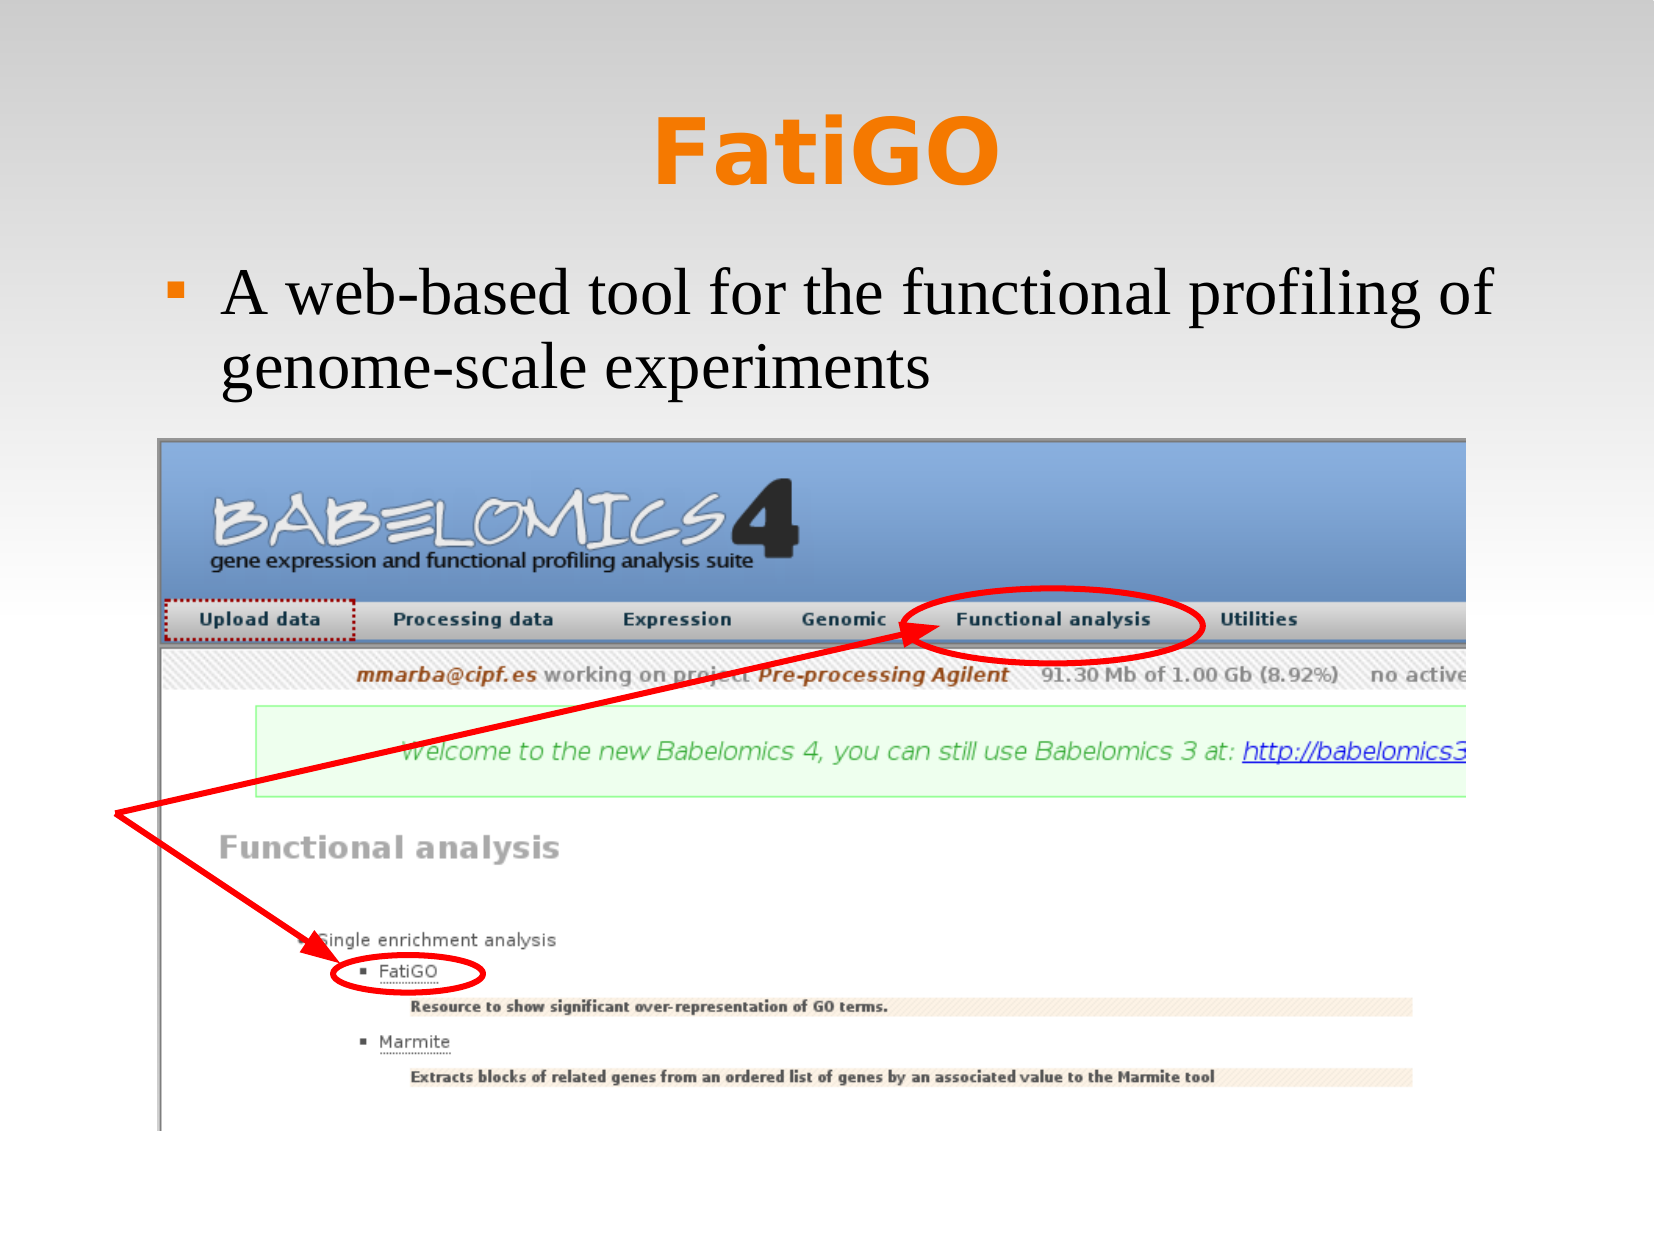

# FatiGO
A web-based tool for the functional profiling of genome-scale experiments